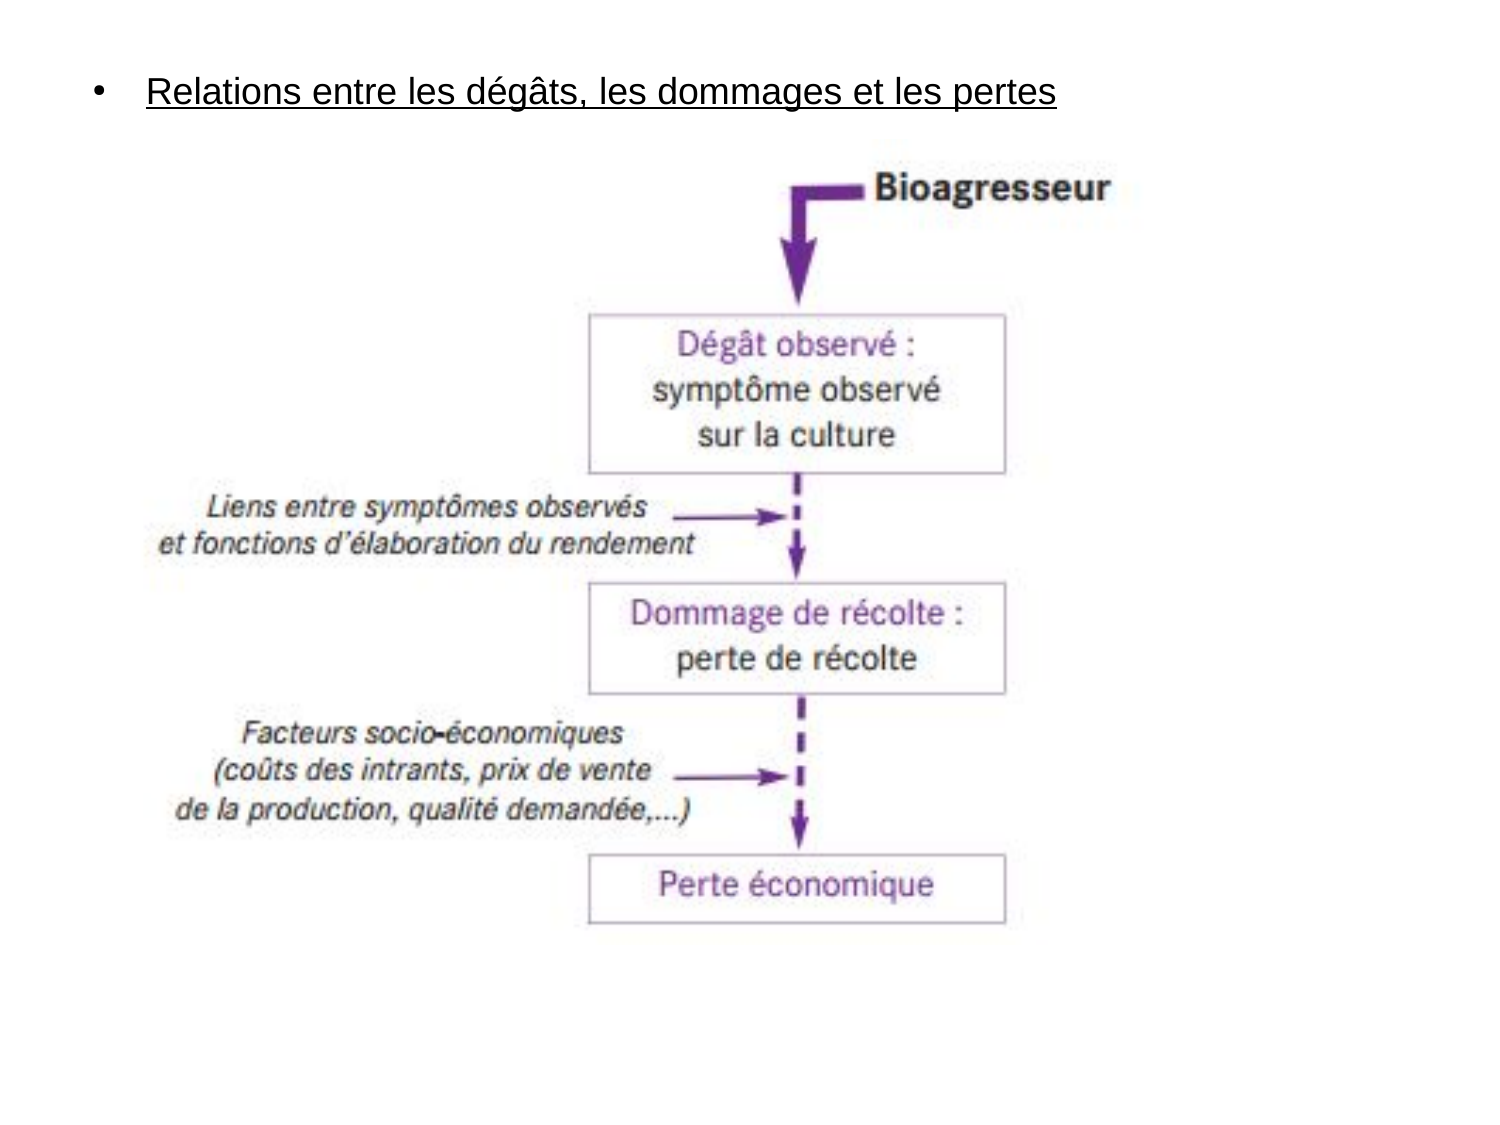

# Relations entre les dégâts, les dommages et les pertes